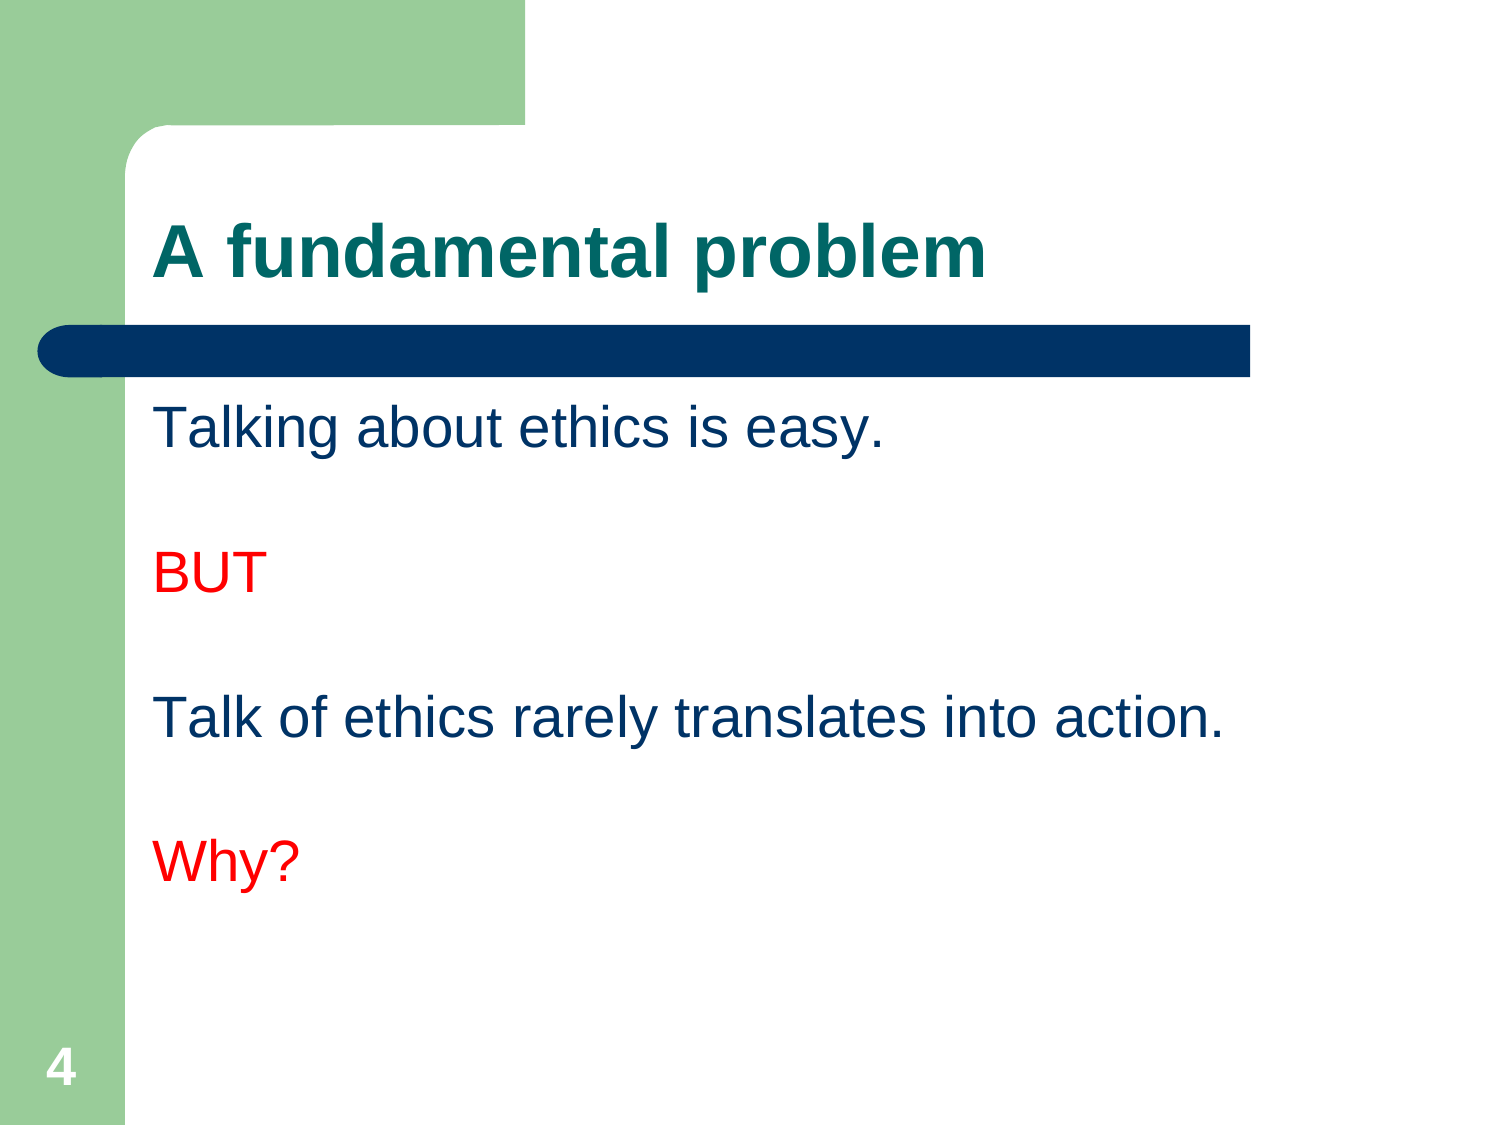

# A fundamental problem
Talking about ethics is easy.
BUT
Talk of ethics rarely translates into action.
Why?
4